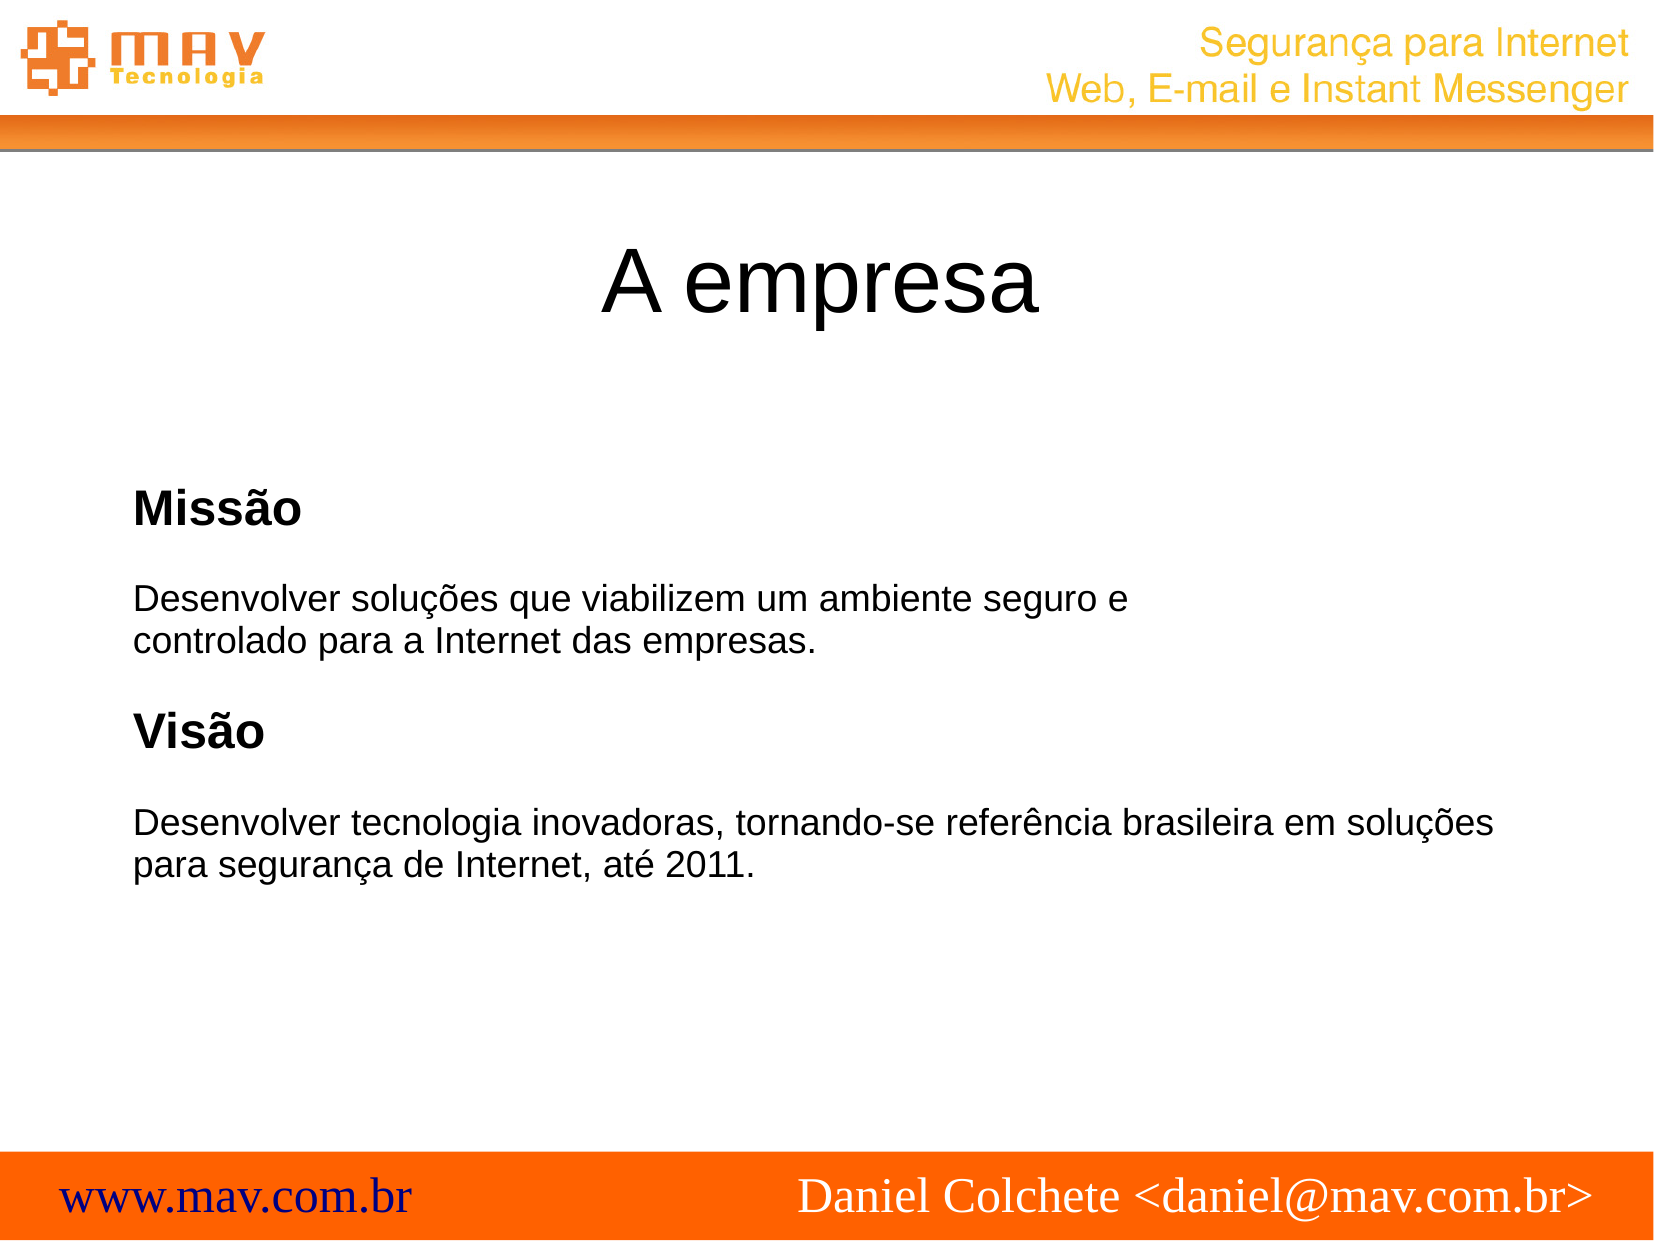

# A empresa
Missão
Desenvolver soluções que viabilizem um ambiente seguro e
controlado para a Internet das empresas.
Visão
Desenvolver tecnologia inovadoras, tornando-se referência brasileira em soluções para segurança de Internet, até 2011.